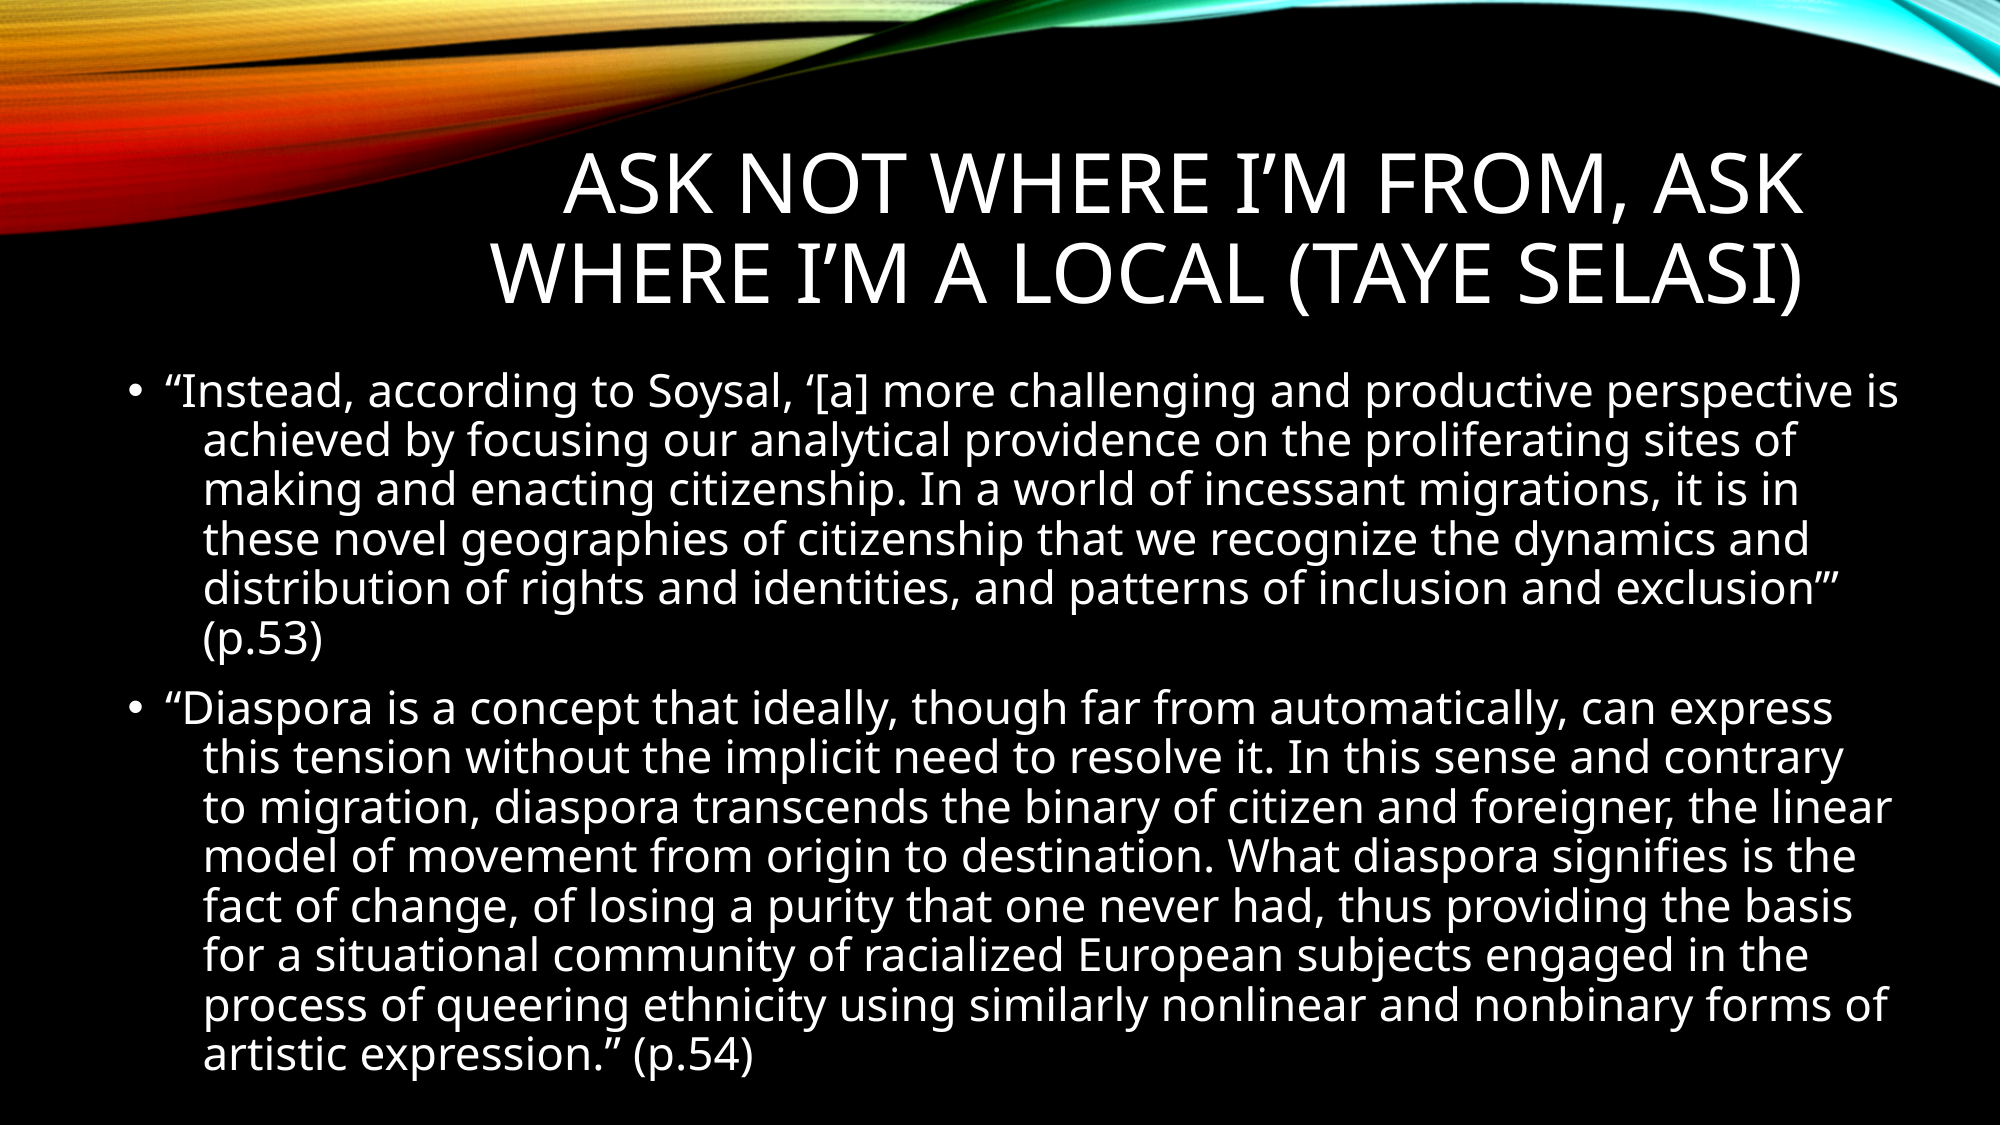

# Ask not where I’m from, ask where i’m a local (Taye Selasi)
“Instead, according to Soysal, ‘[a] more challenging and productive perspective is achieved by focusing our analytical providence on the proliferating sites of making and enacting citizenship. In a world of incessant migrations, it is in these novel geographies of citizenship that we recognize the dynamics and distribution of rights and identities, and patterns of inclusion and exclusion’” (p.53)
“Diaspora is a concept that ideally, though far from automatically, can express this tension without the implicit need to resolve it. In this sense and contrary to migration, diaspora transcends the binary of citizen and foreigner, the linear model of movement from origin to destination. What diaspora signifies is the fact of change, of losing a purity that one never had, thus providing the basis for a situational community of racialized European subjects engaged in the process of queering ethnicity using similarly nonlinear and nonbinary forms of artistic expression.” (p.54)